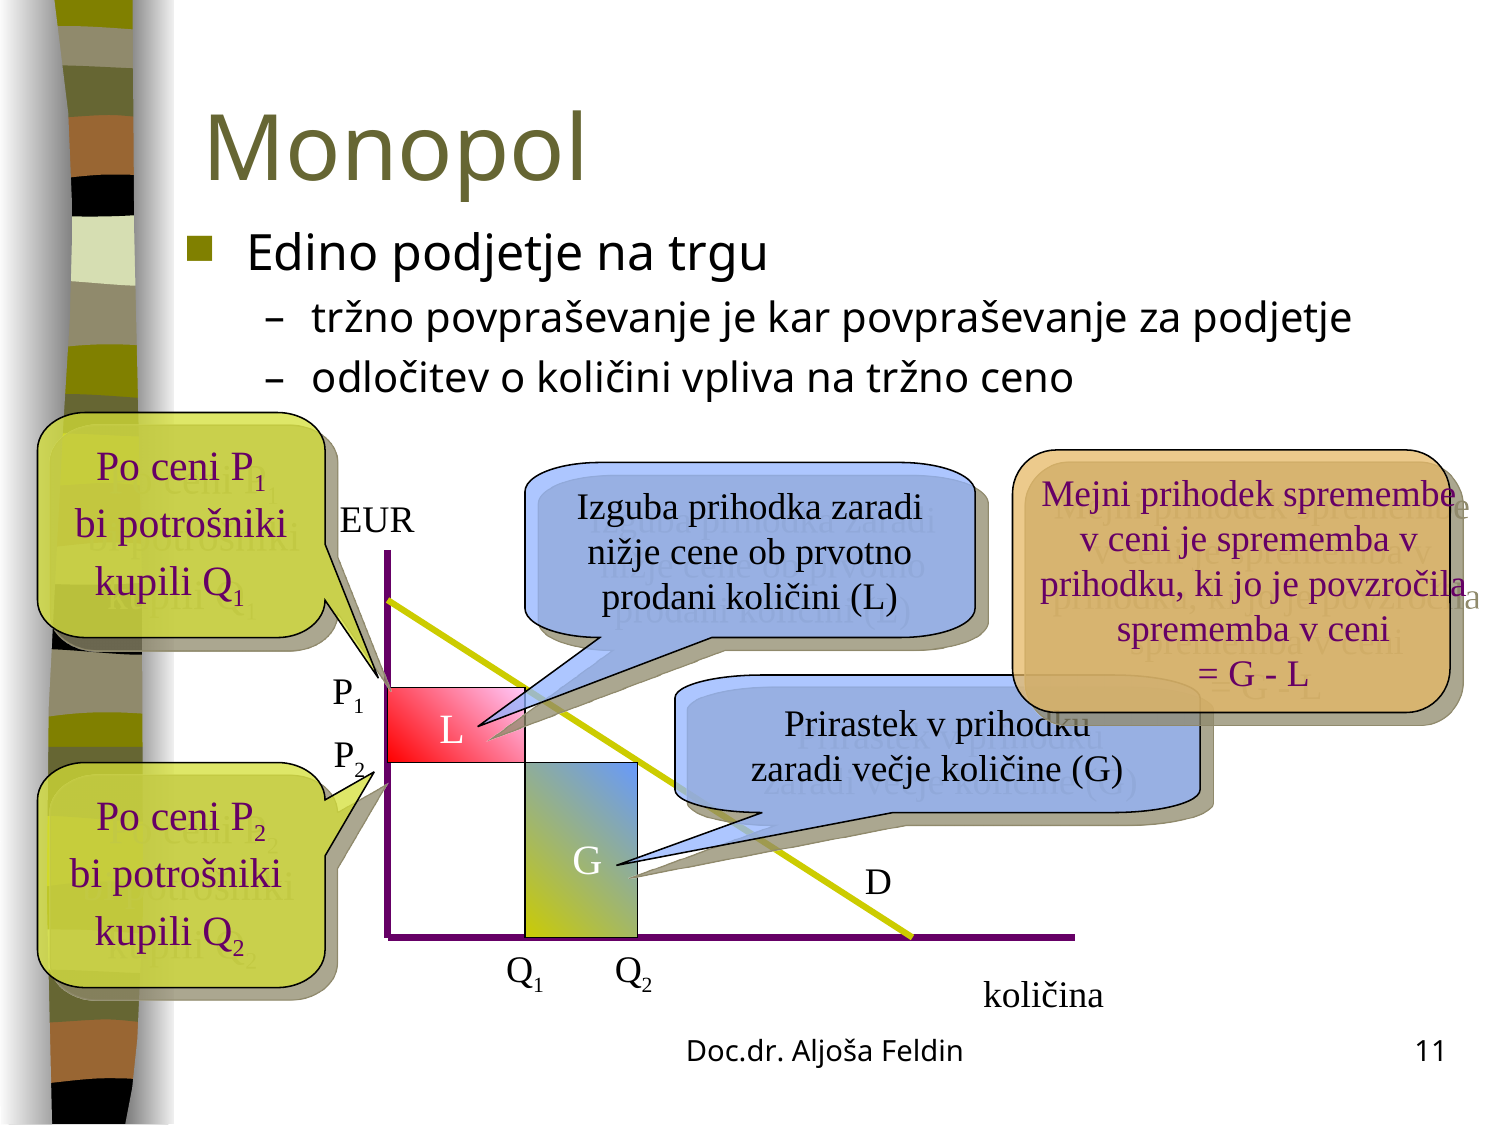

Monopol
# Edino podjetje na trgu
tržno povpraševanje je kar povpraševanje za podjetje
odločitev o količini vpliva na tržno ceno
Po ceni P1
bi potrošniki
kupili Q1
Mejni prihodek spremembe
v ceni je sprememba v
prihodku, ki jo je povzročila
sprememba v ceni
 = G - L
Izguba prihodka zaradi
nižje cene ob prvotno
prodani količini (L)
EUR
P1
Prirastek v prihodku
zaradi večje količine (G)
L
P2
Po ceni P2
bi potrošniki
kupili Q2
G
D
Q1
Q2
količina
Doc.dr. Aljoša Feldin